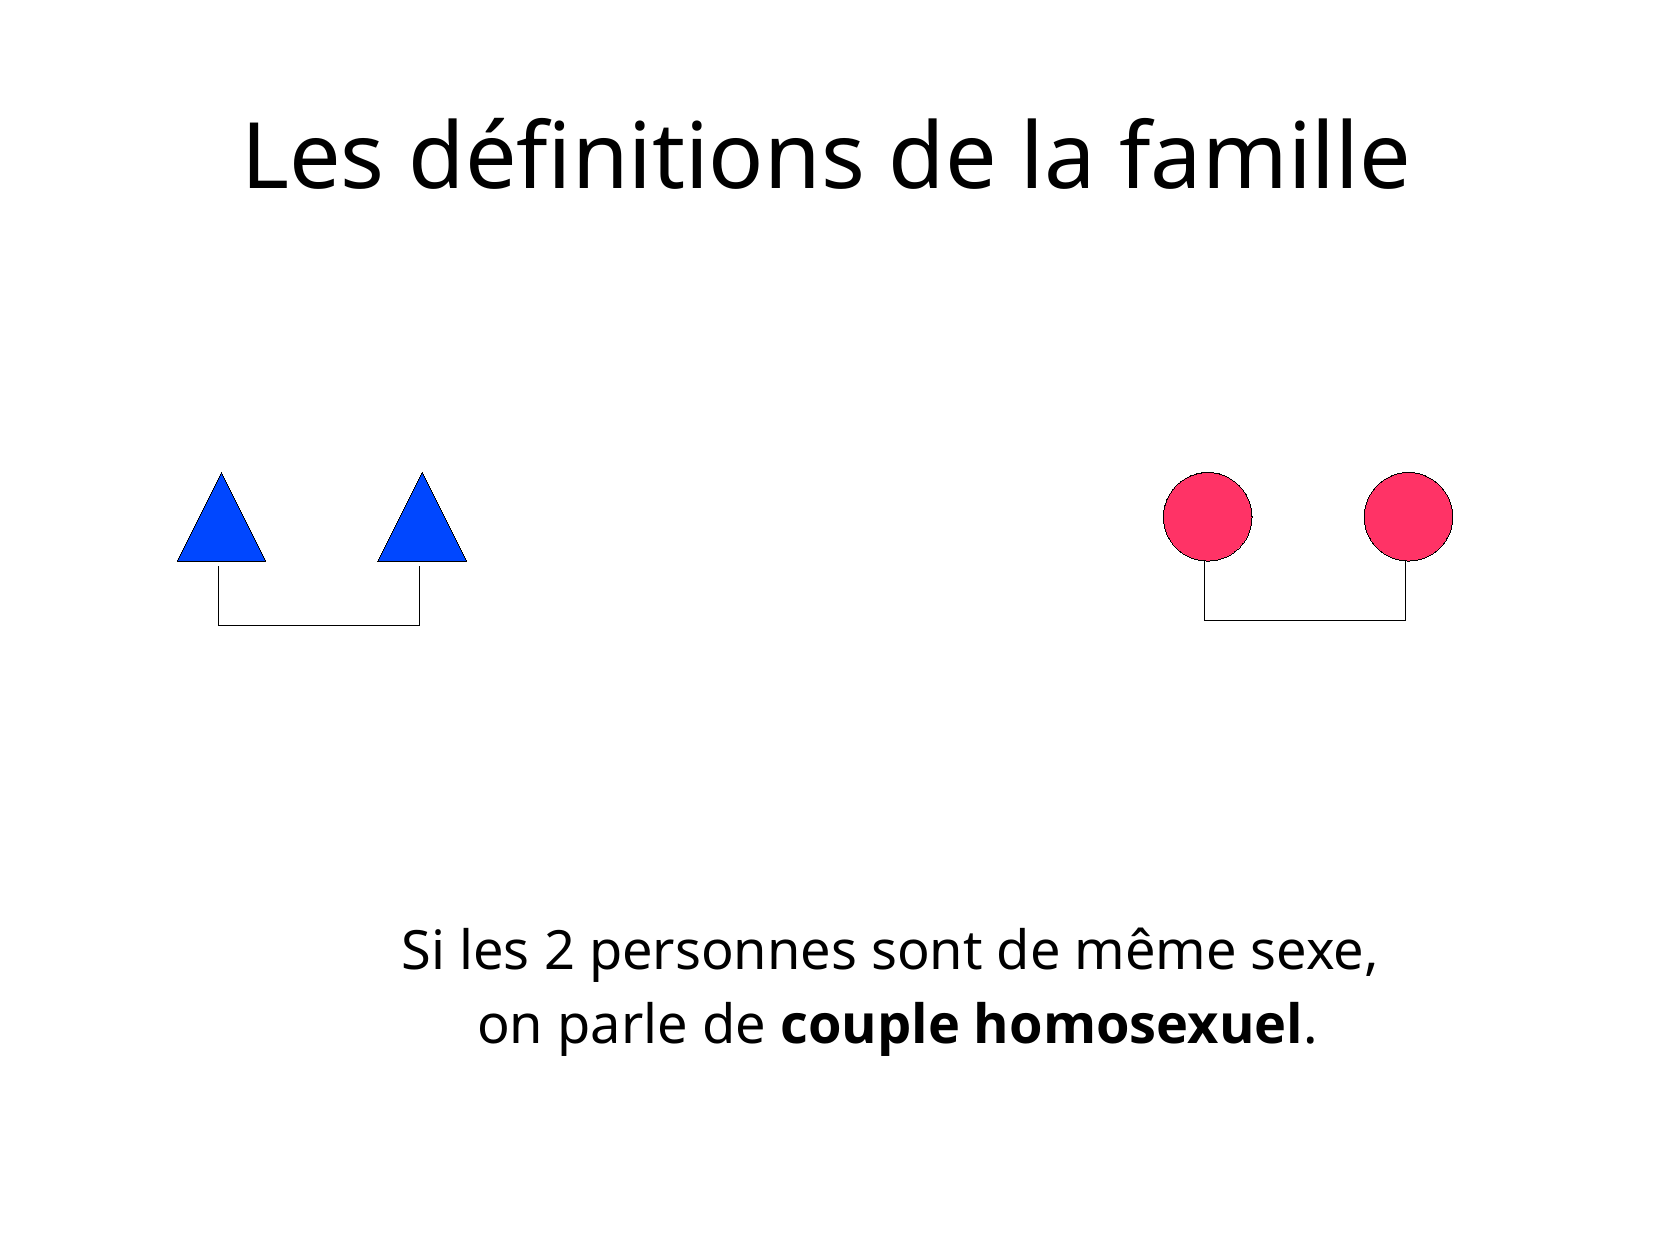

# Les définitions de la famille
Si les 2 personnes sont de même sexe,
 on parle de couple homosexuel.